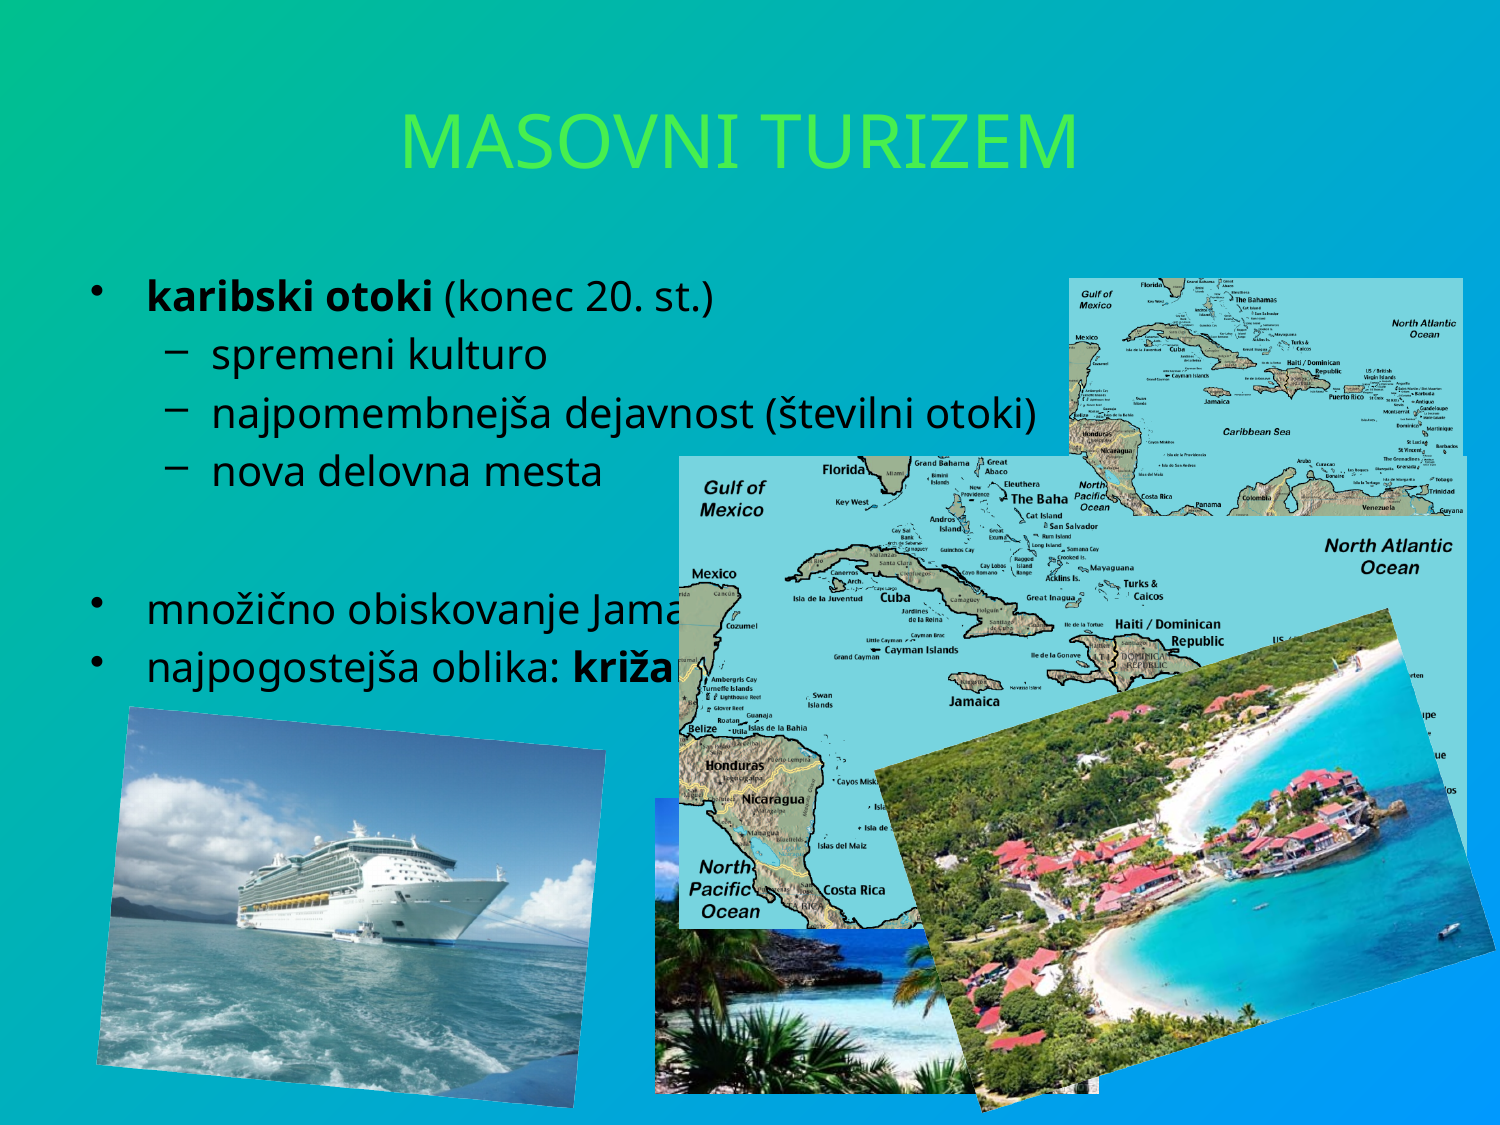

# MASOVNI TURIZEM
karibski otoki (konec 20. st.)
spremeni kulturo
najpomembnejša dejavnost (številni otoki)
nova delovna mesta
množično obiskovanje Jamajke in drugih (manjših) otokov
najpogostejša oblika: križarjenje